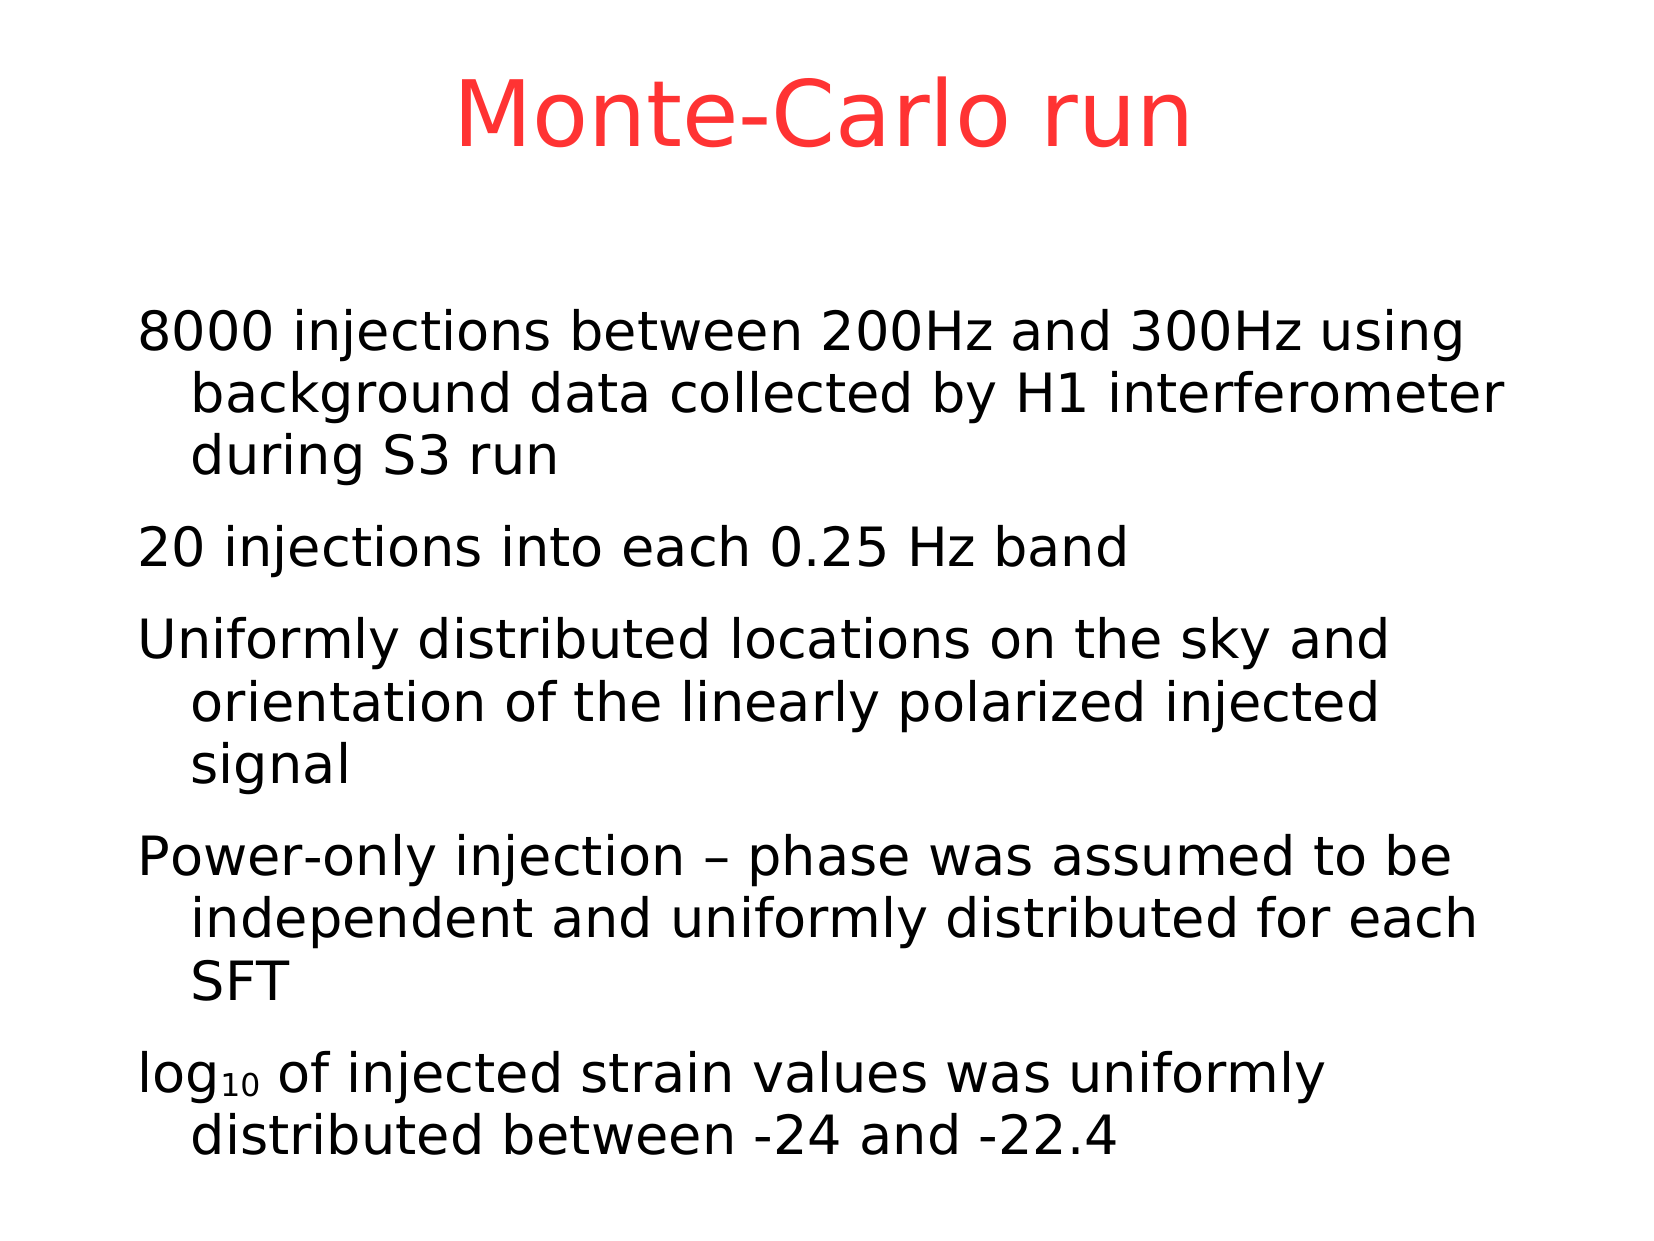

# Monte-Carlo run
8000 injections between 200Hz and 300Hz using background data collected by H1 interferometer during S3 run
20 injections into each 0.25 Hz band
Uniformly distributed locations on the sky and orientation of the linearly polarized injected signal
Power-only injection – phase was assumed to be independent and uniformly distributed for each SFT
log10 of injected strain values was uniformly distributed between -24 and -22.4